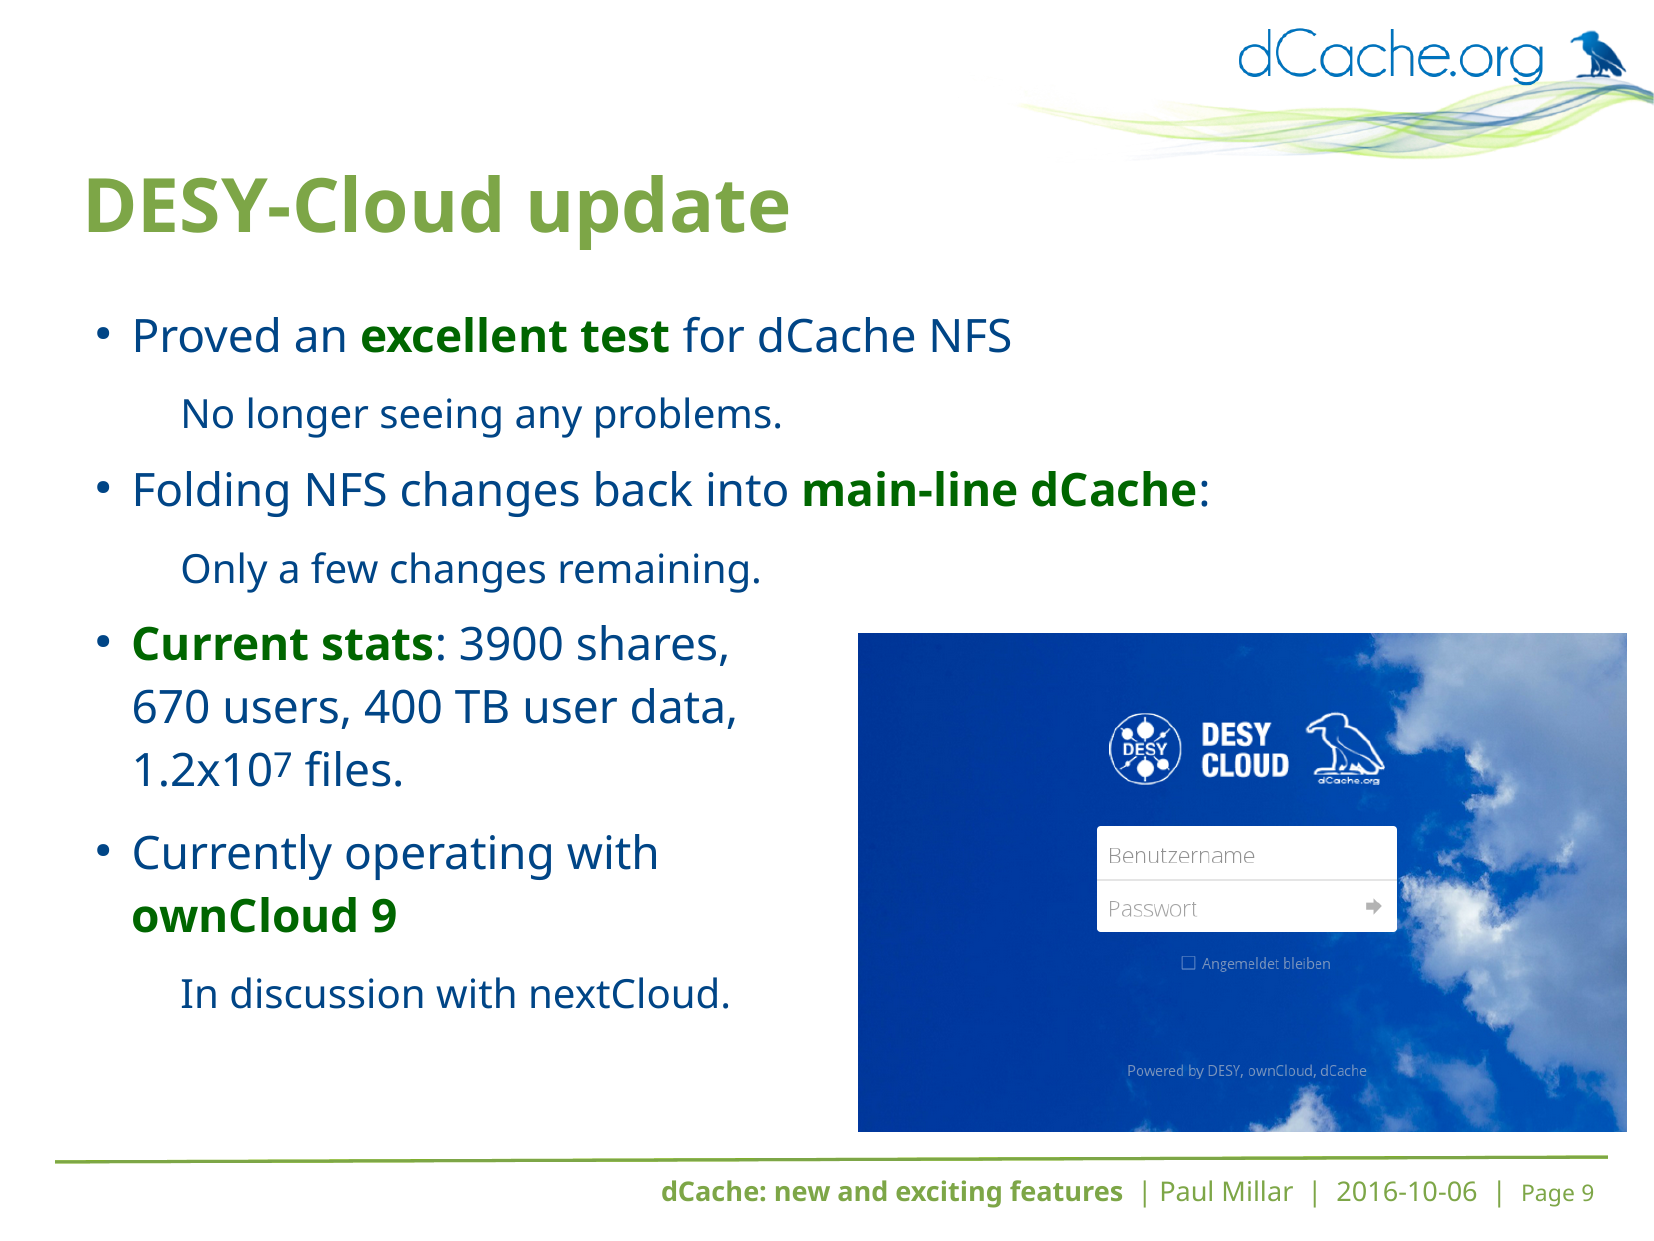

# DESY-Cloud update
Proved an excellent test for dCache NFS
No longer seeing any problems.
Folding NFS changes back into main-line dCache:
Only a few changes remaining.
Current stats: 3900 shares,
670 users, 400 TB user data,
1.2x107 files.
Currently operating with
ownCloud 9
In discussion with nextCloud.
9